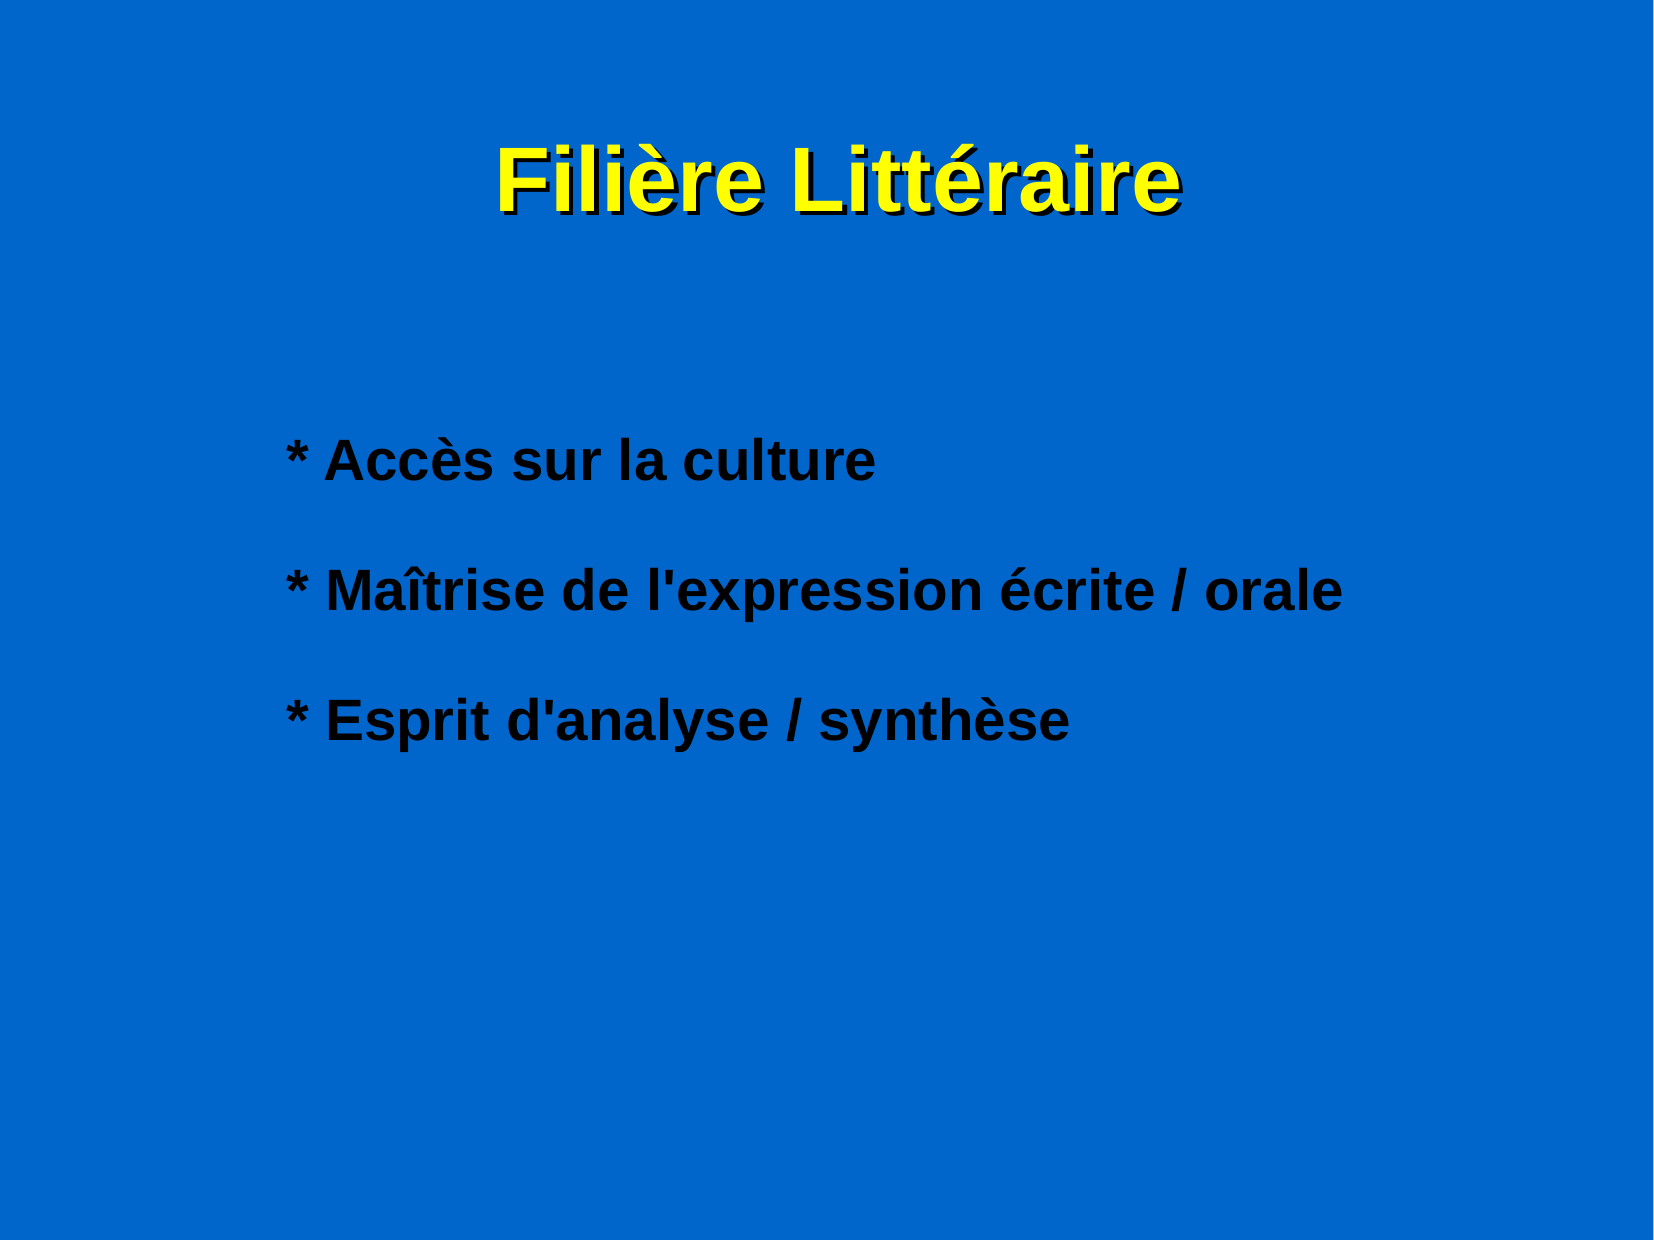

# Filière Littéraire
* Accès sur la culture
* Maîtrise de l'expression écrite / orale
* Esprit d'analyse / synthèse